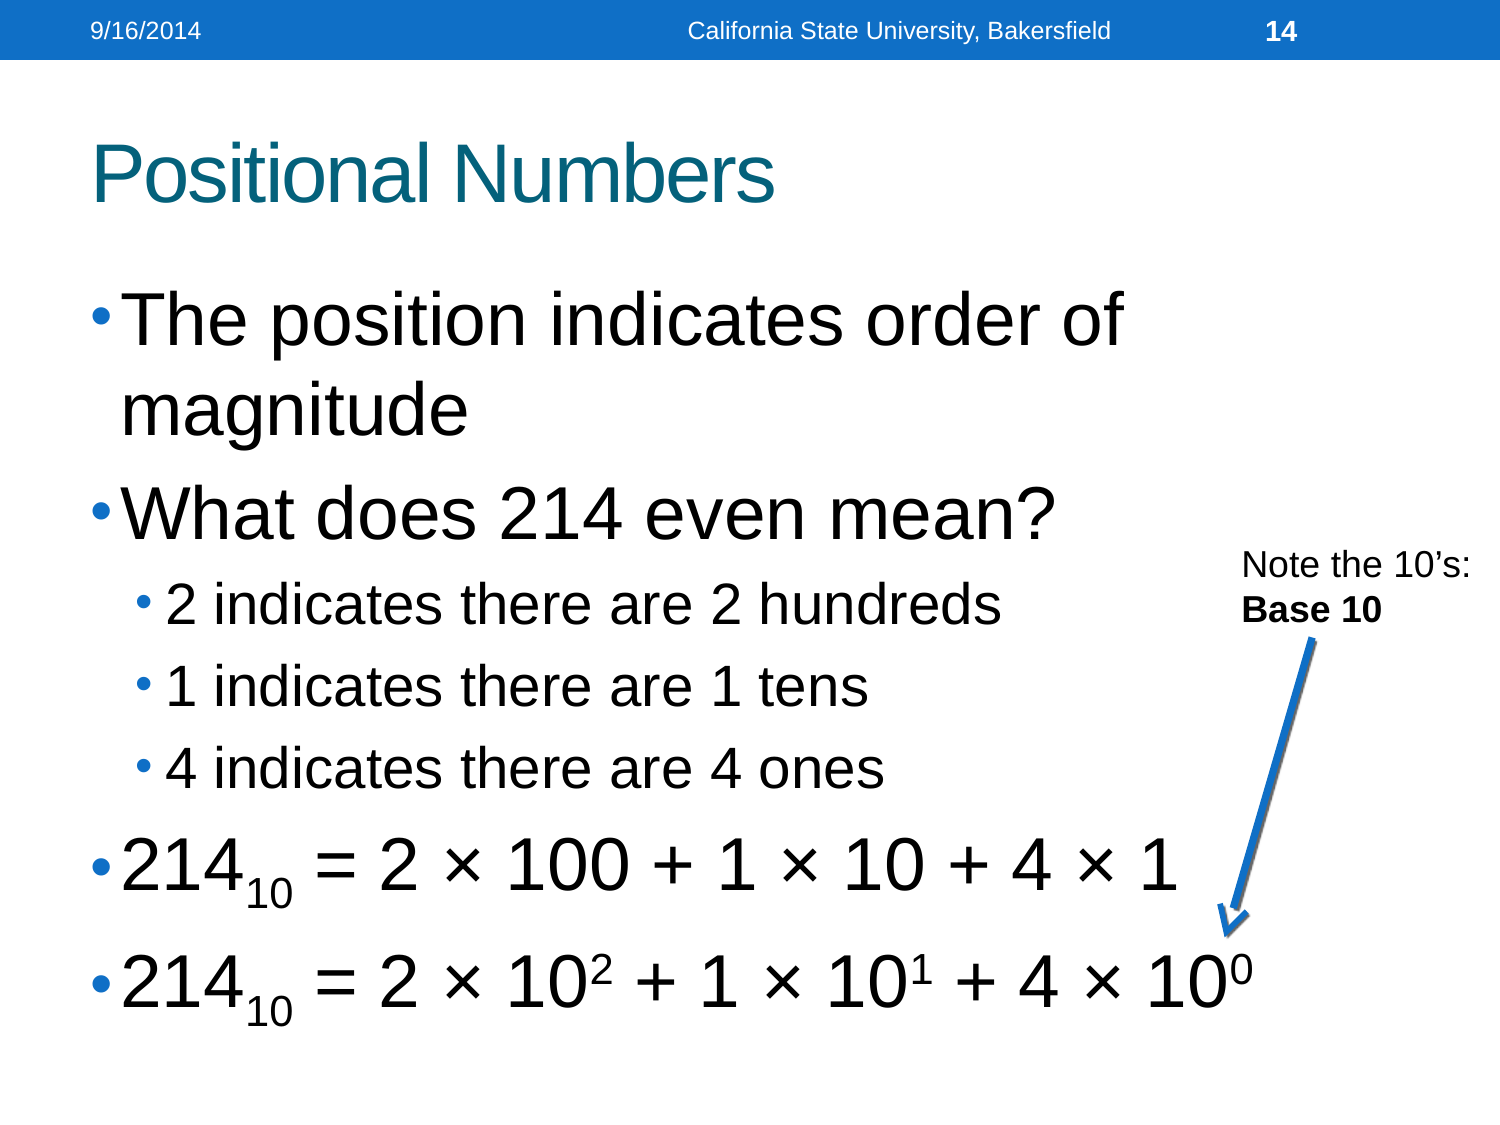

9/16/2014
California State University, Bakersfield
# Positional Numbers
The position indicates order of magnitude
What does 214 even mean?
2 indicates there are 2 hundreds
1 indicates there are 1 tens
4 indicates there are 4 ones
21410 = 2 × 100 + 1 × 10 + 4 × 1
21410 = 2 × 102 + 1 × 101 + 4 × 100
Note the 10’s:
Base 10